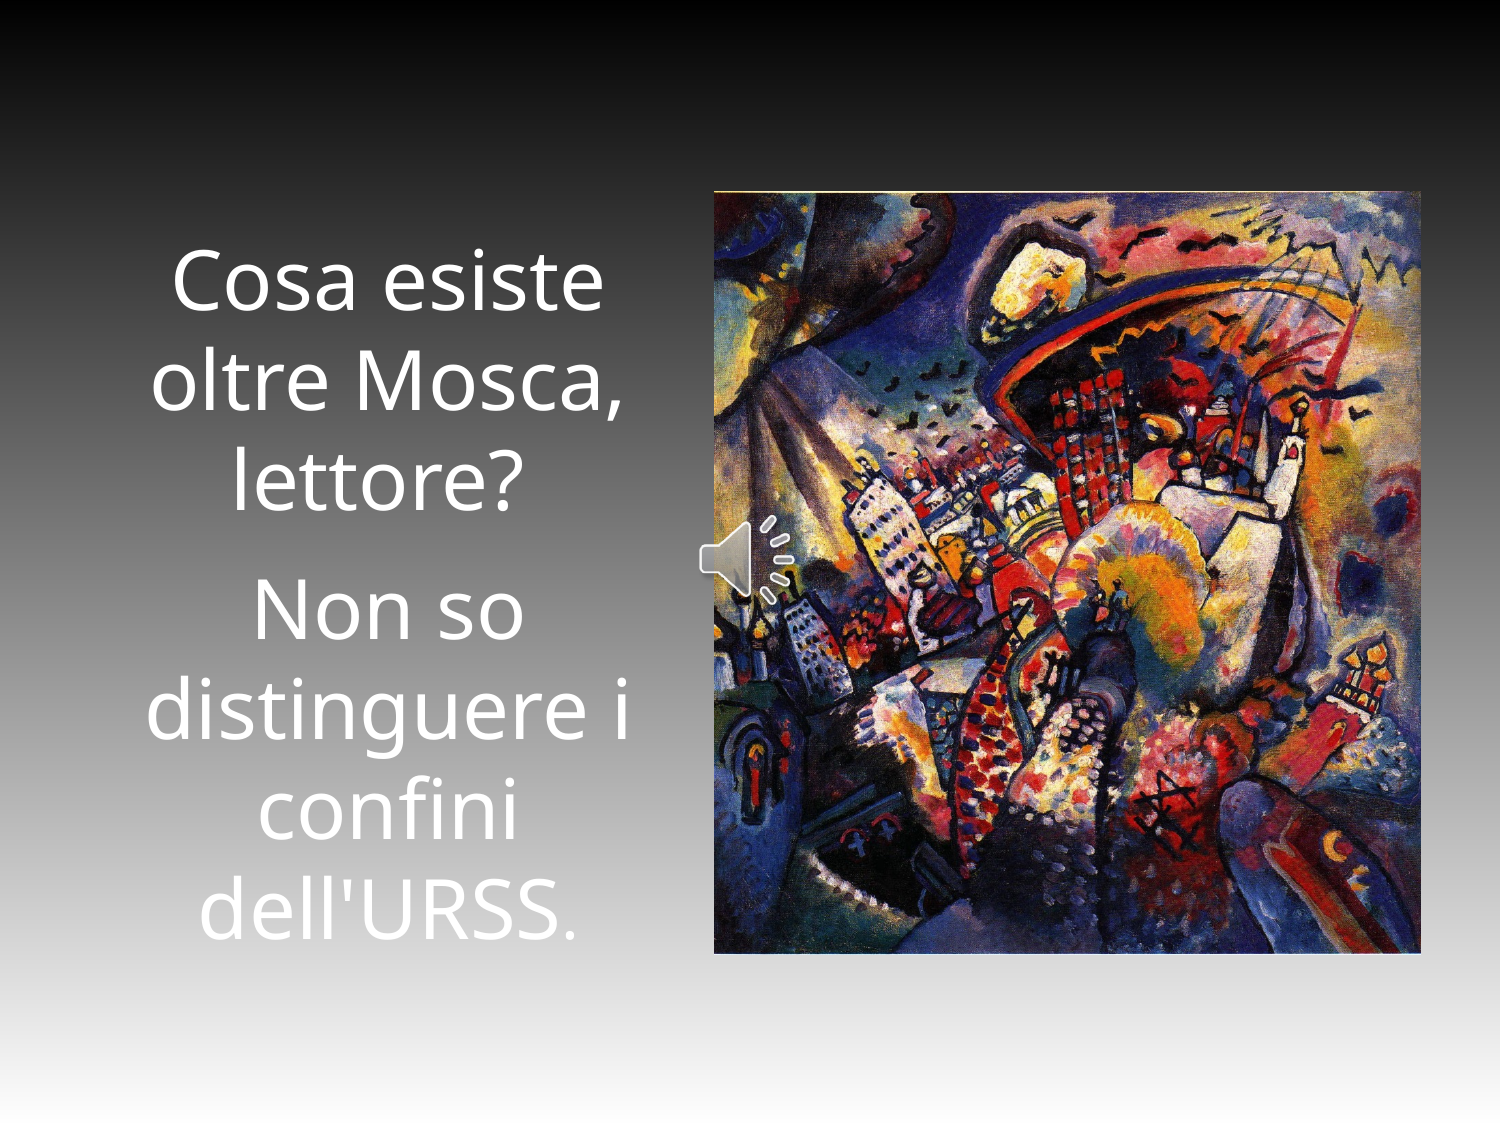

# Cosa esiste oltre Mosca, lettore?
Non so distinguere i confini dell'URSS.